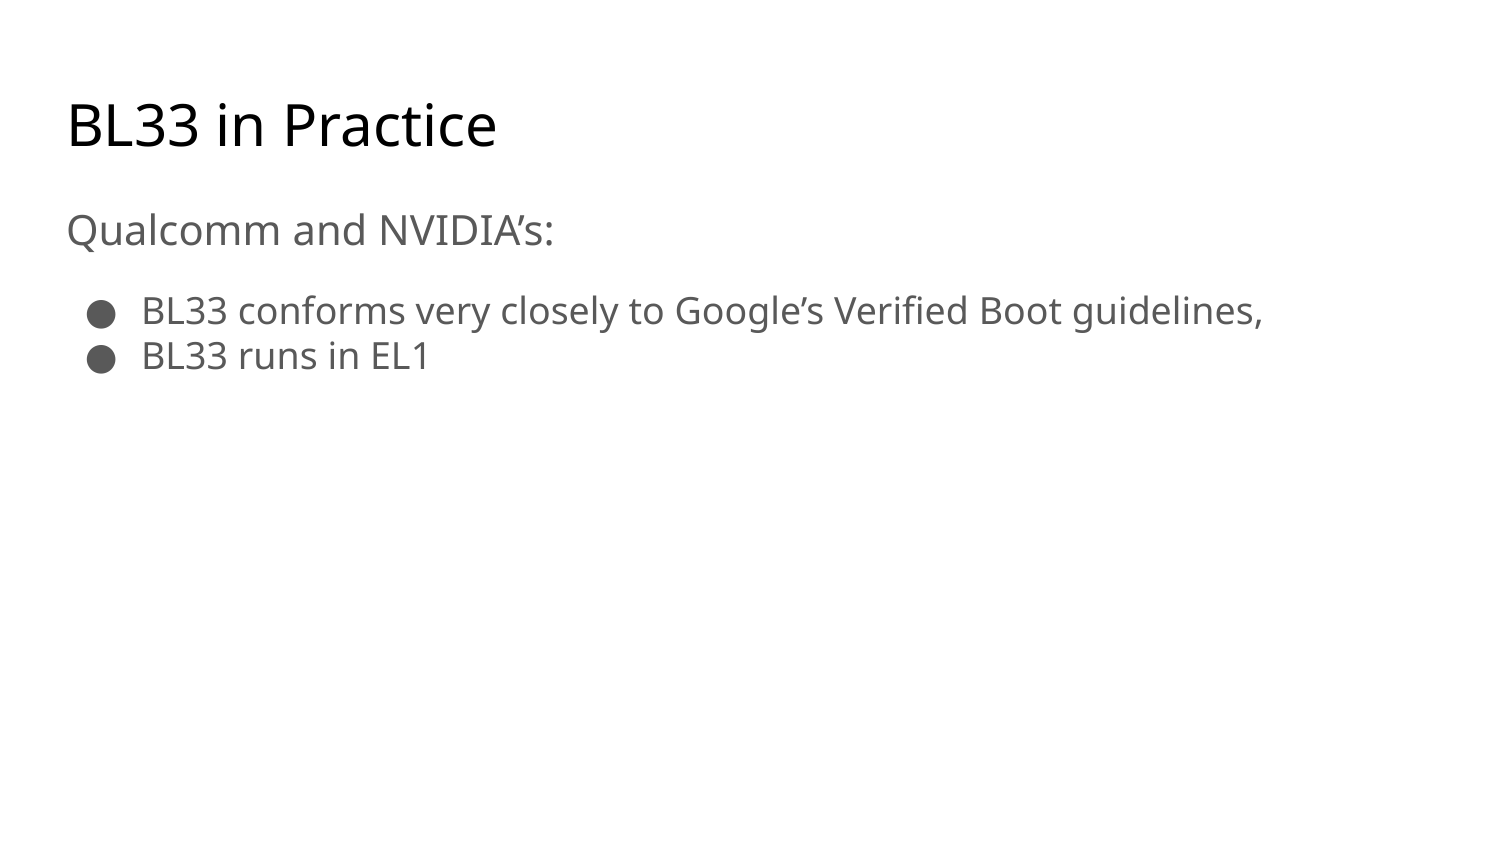

# BL33 in Practice
Qualcomm and NVIDIA’s:
BL33 conforms very closely to Google’s Verified Boot guidelines,
BL33 runs in EL1